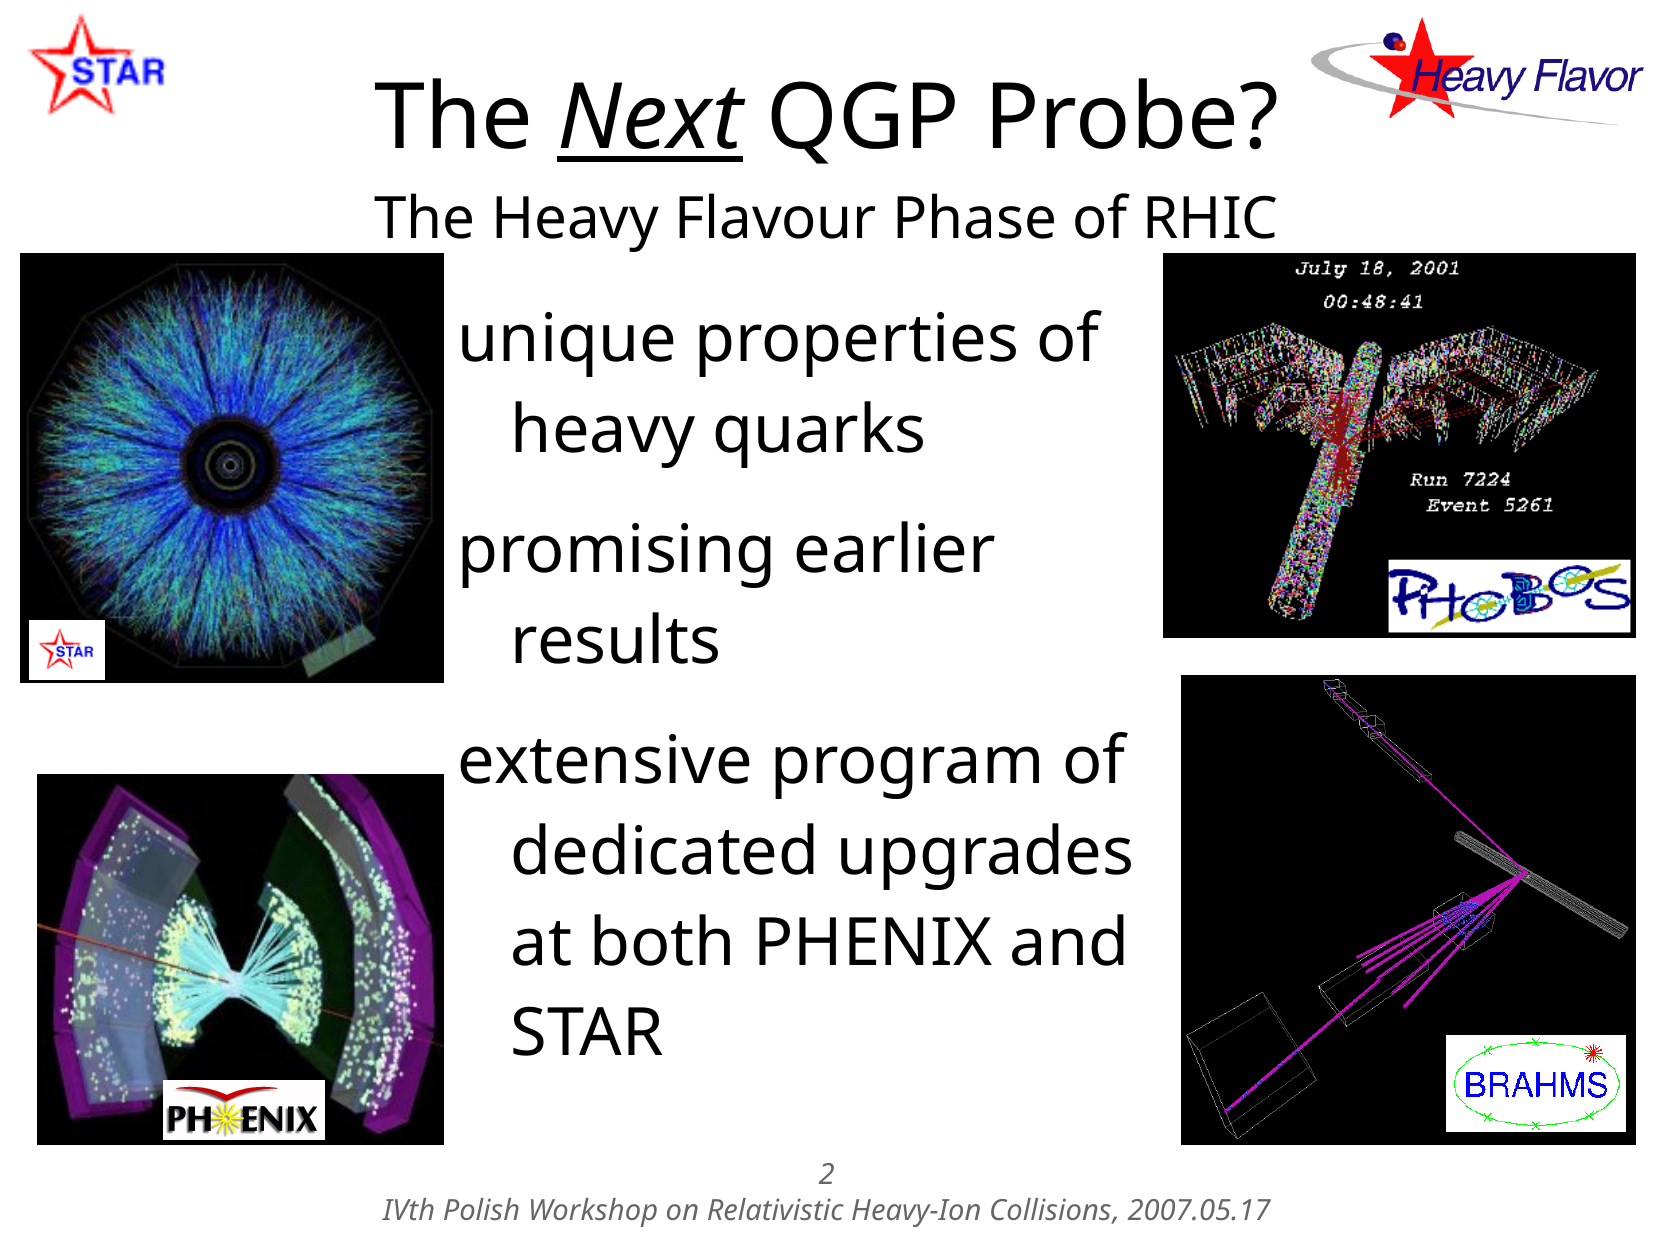

# The Next QGP Probe? The Heavy Flavour Phase of RHIC
unique properties of heavy quarks
promising earlier results
extensive program of dedicated upgrades at both PHENIX and STAR
2
2007.05.17